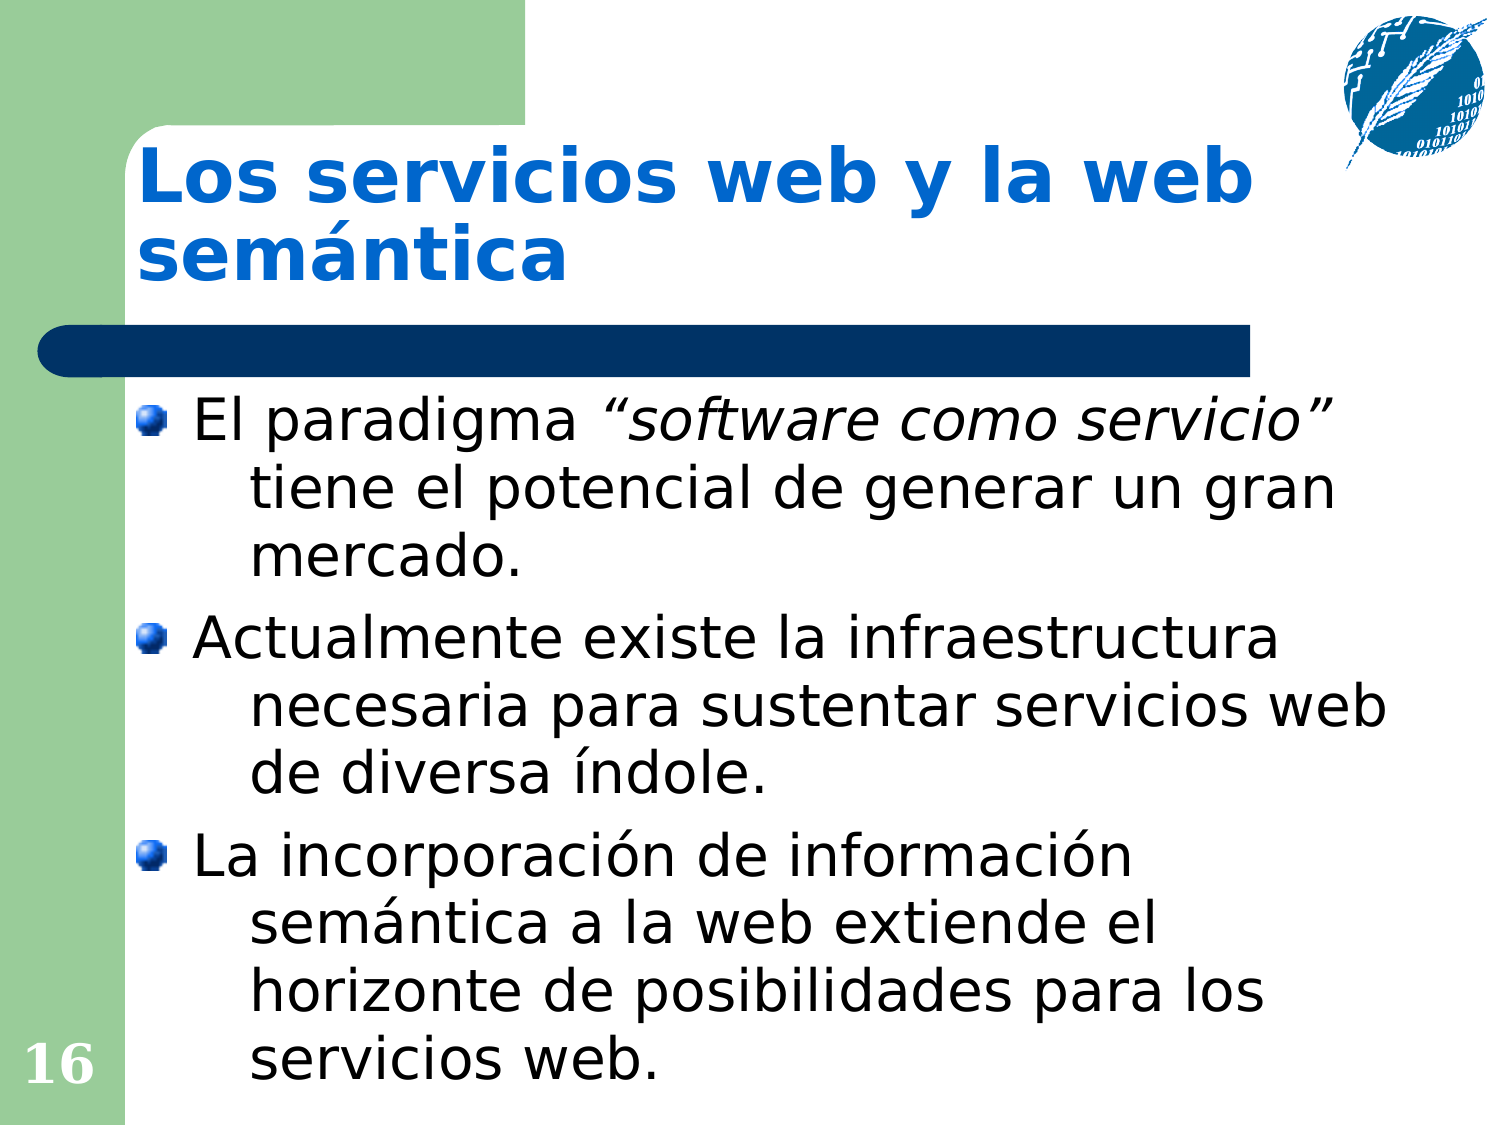

# Los servicios web y la web semántica
El paradigma “software como servicio” tiene el potencial de generar un gran mercado.
Actualmente existe la infraestructura necesaria para sustentar servicios web de diversa índole.
La incorporación de información semántica a la web extiende el horizonte de posibilidades para los servicios web.
16